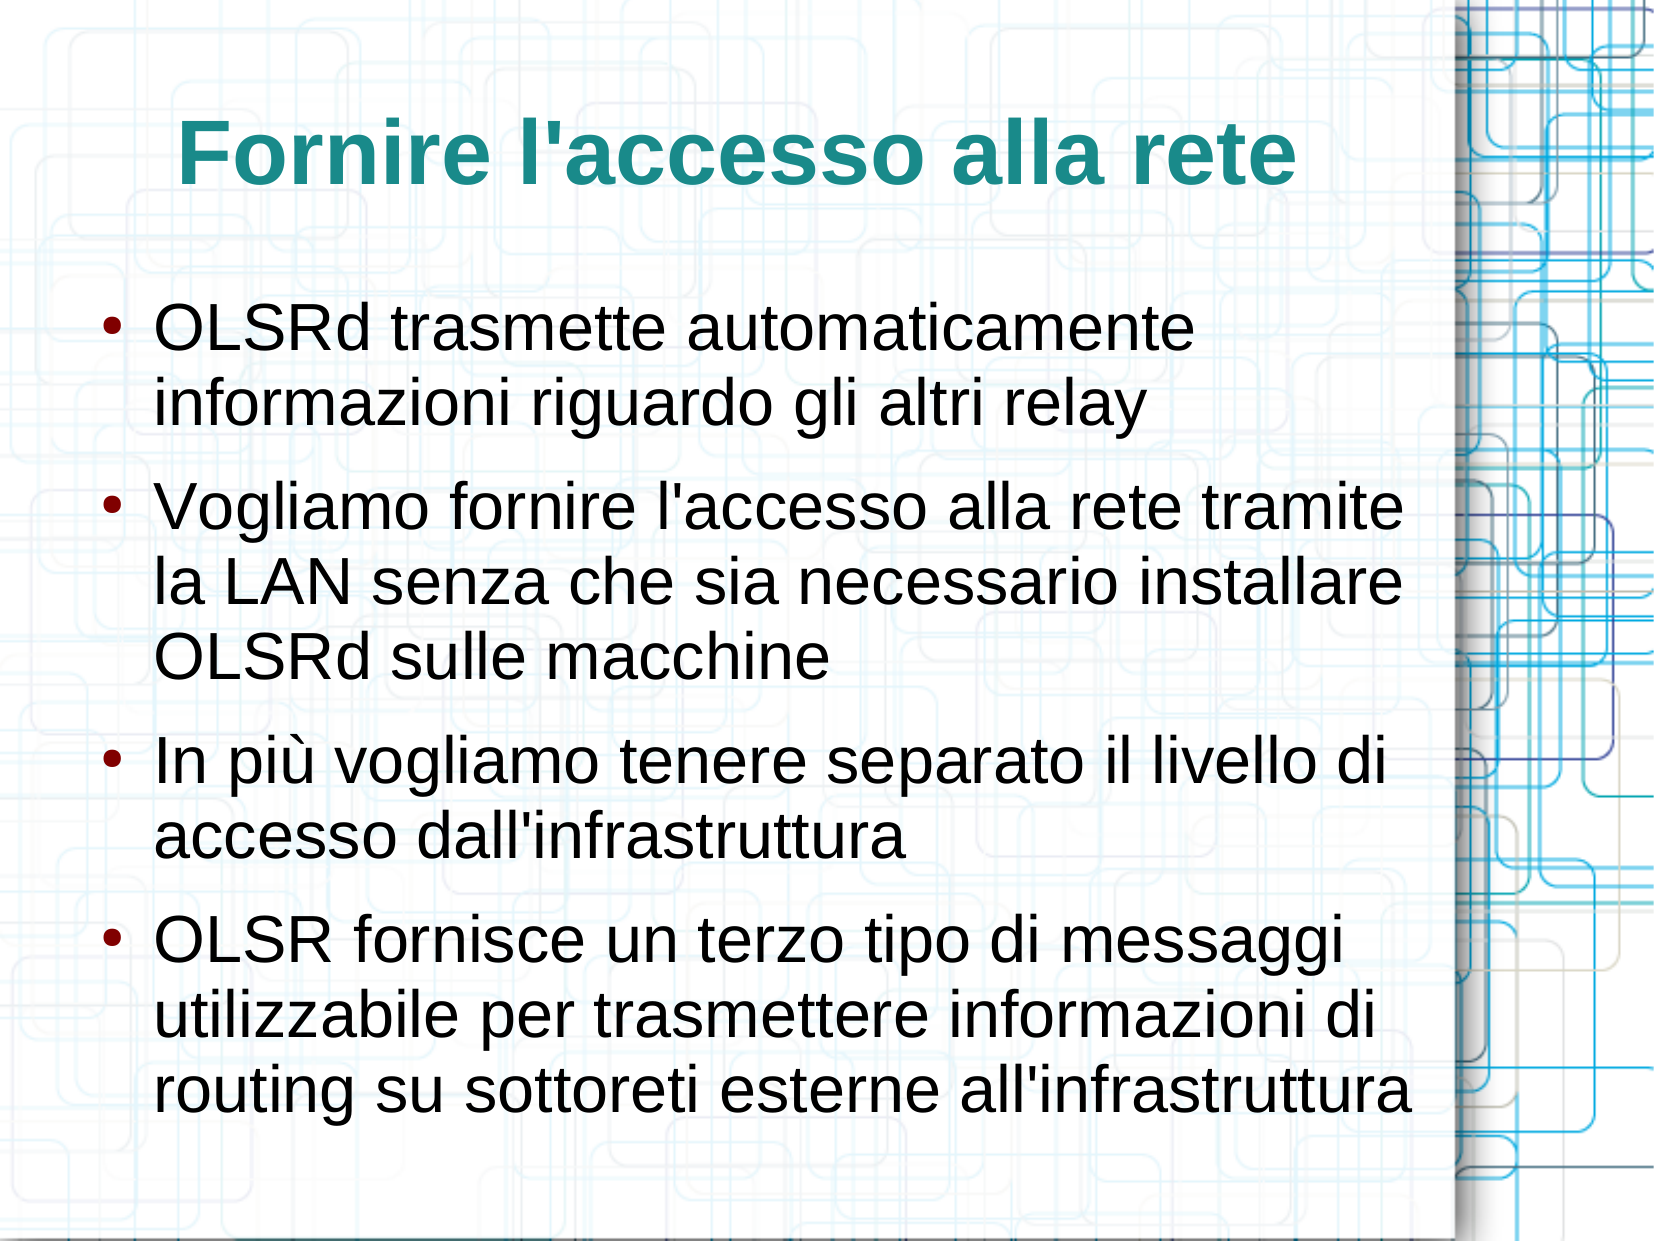

# Fornire l'accesso alla rete
OLSRd trasmette automaticamente informazioni riguardo gli altri relay
Vogliamo fornire l'accesso alla rete tramite la LAN senza che sia necessario installare OLSRd sulle macchine
In più vogliamo tenere separato il livello di accesso dall'infrastruttura
OLSR fornisce un terzo tipo di messaggi utilizzabile per trasmettere informazioni di routing su sottoreti esterne all'infrastruttura